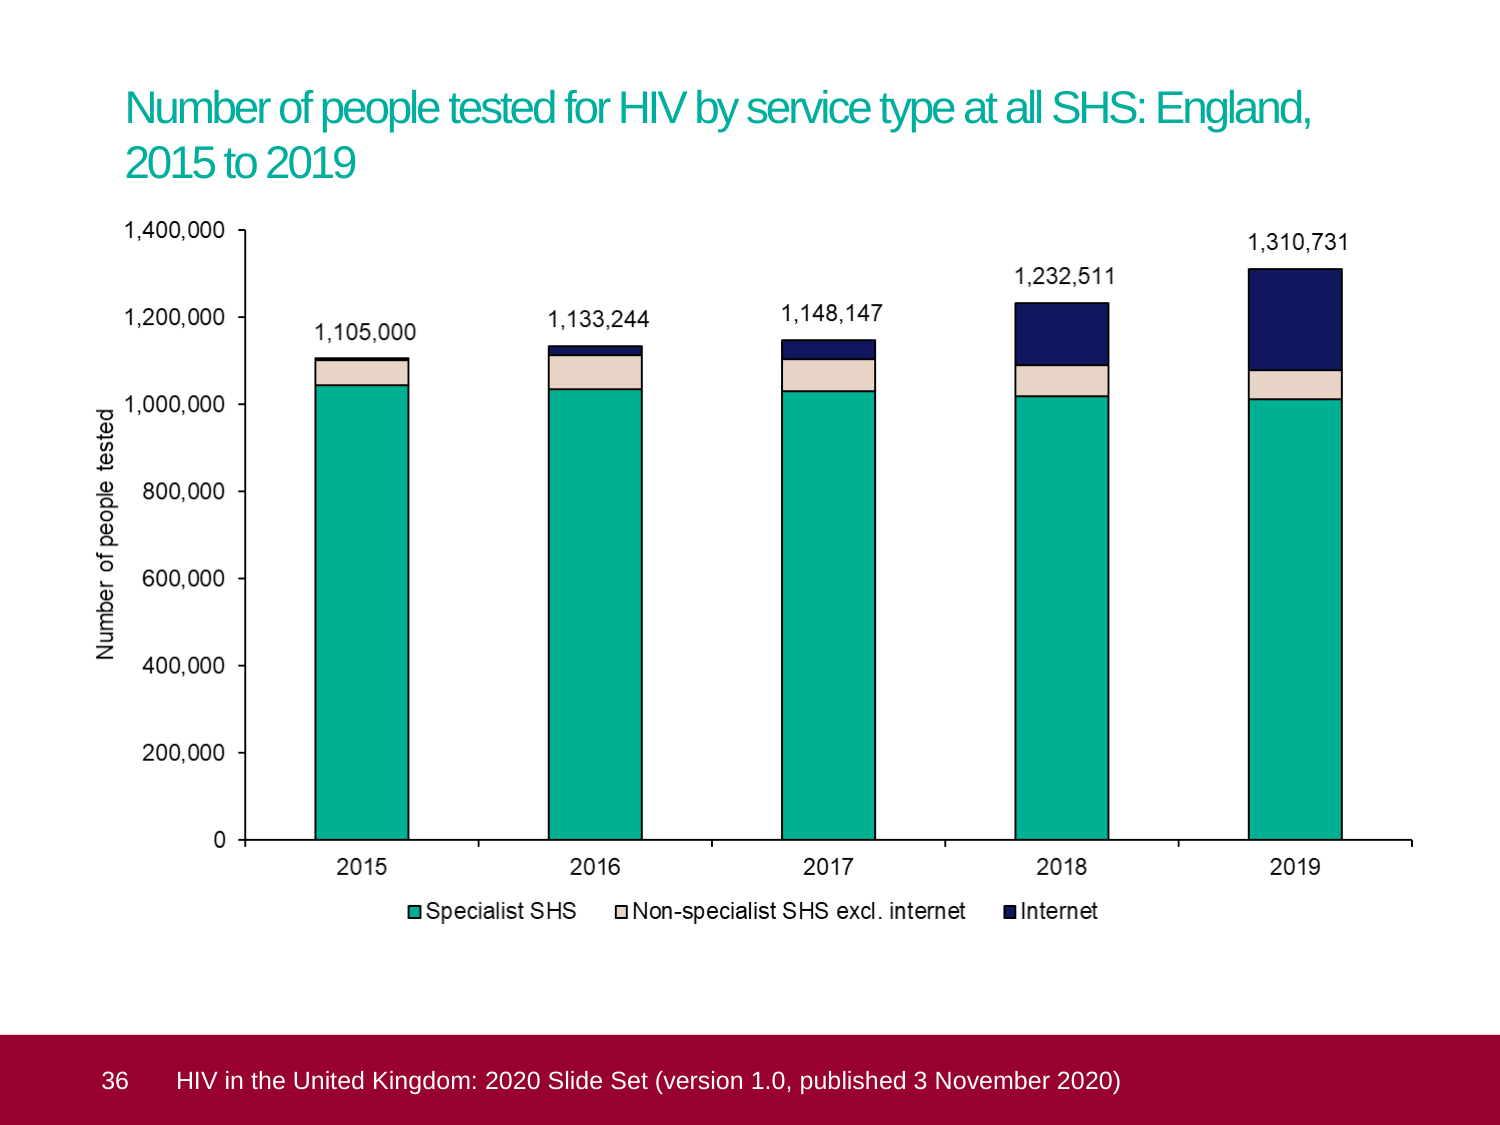

Number of people tested for HIV by service type at all SHS: England, 2015 to 2019
 35
HIV in the United Kingdom: 2020 Slide Set (version 1.0, published 3 November 2020)